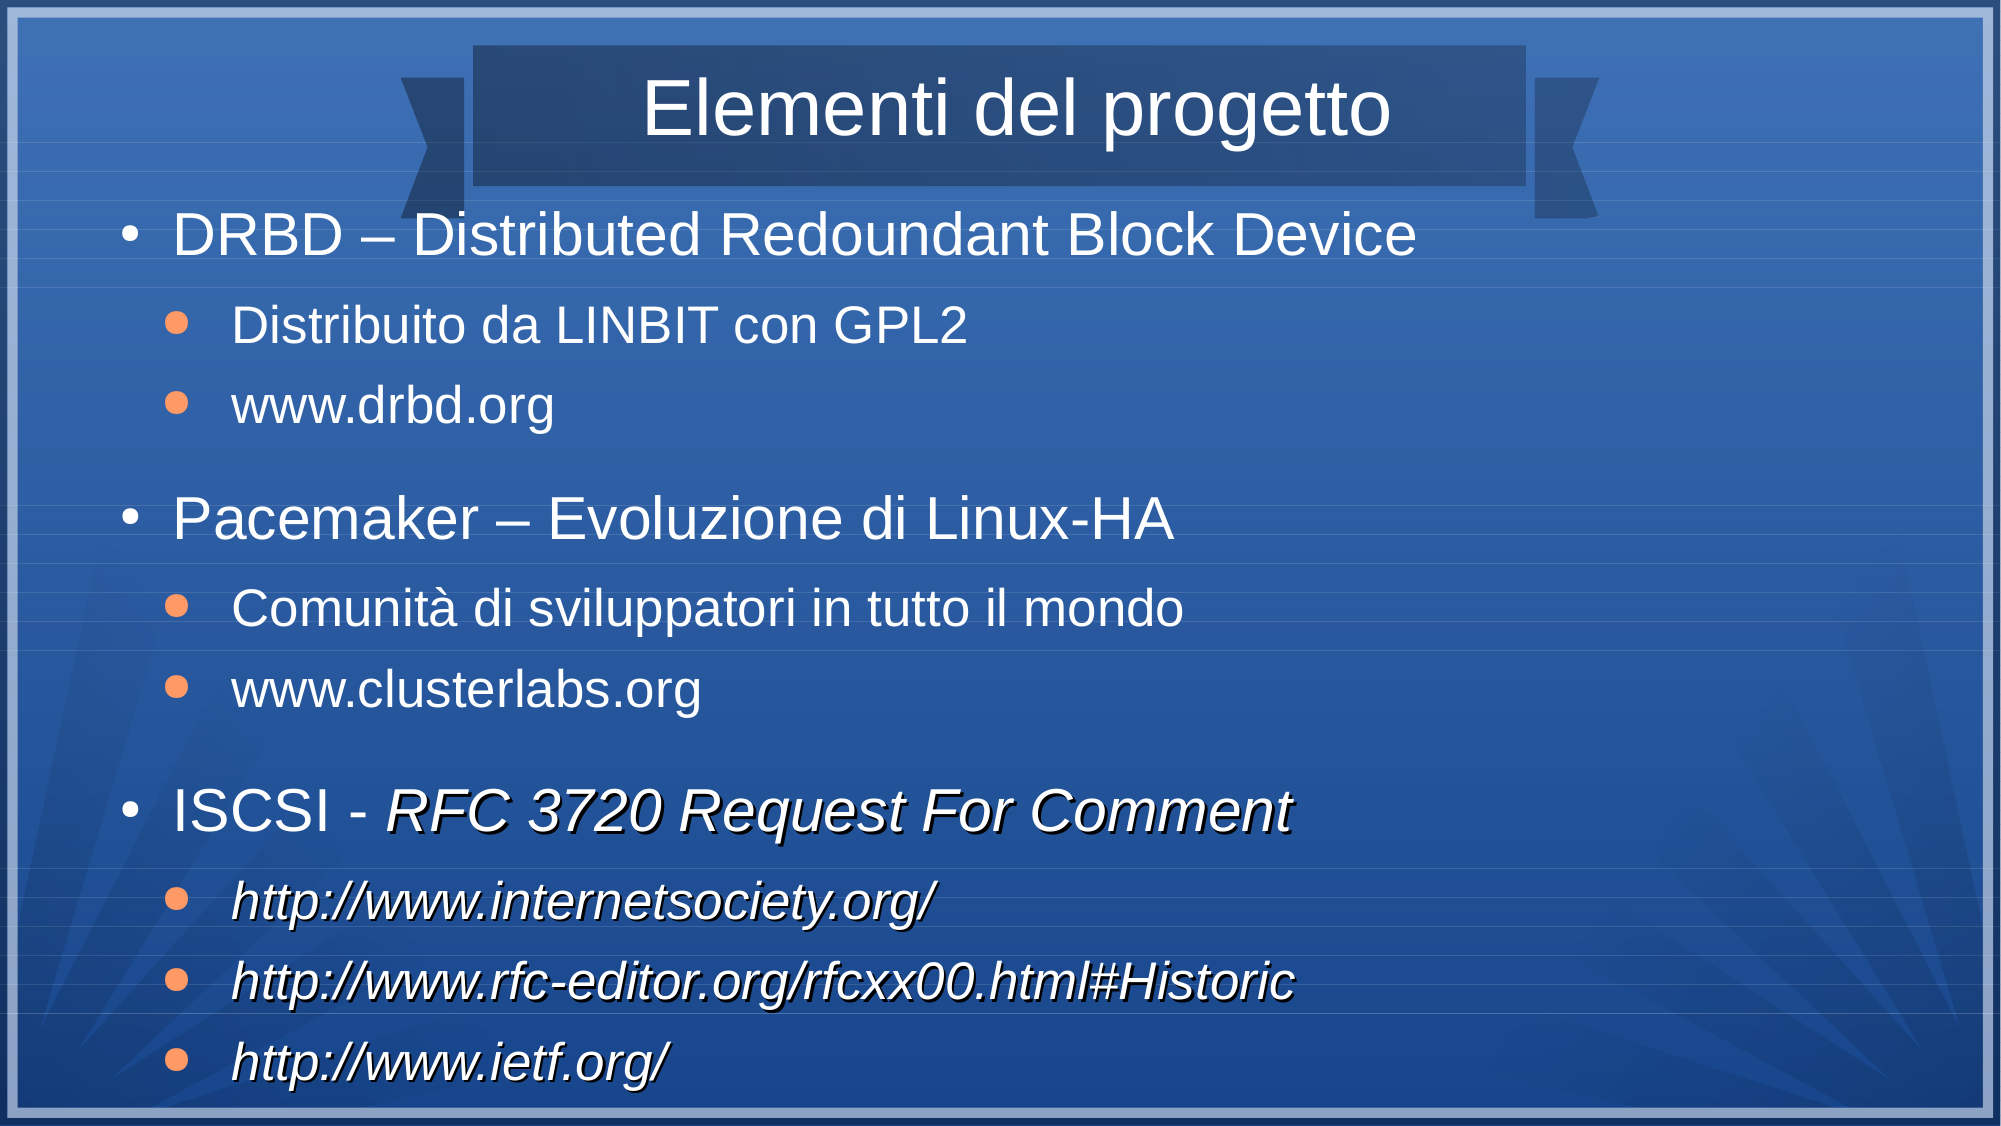

# Elementi del progetto
DRBD – Distributed Redoundant Block Device
Distribuito da LINBIT con GPL2
www.drbd.org
Pacemaker – Evoluzione di Linux-HA
Comunità di sviluppatori in tutto il mondo
www.clusterlabs.org
ISCSI - RFC 3720 Request For Comment
http://www.internetsociety.org/
http://www.rfc-editor.org/rfcxx00.html#Historic
http://www.ietf.org/